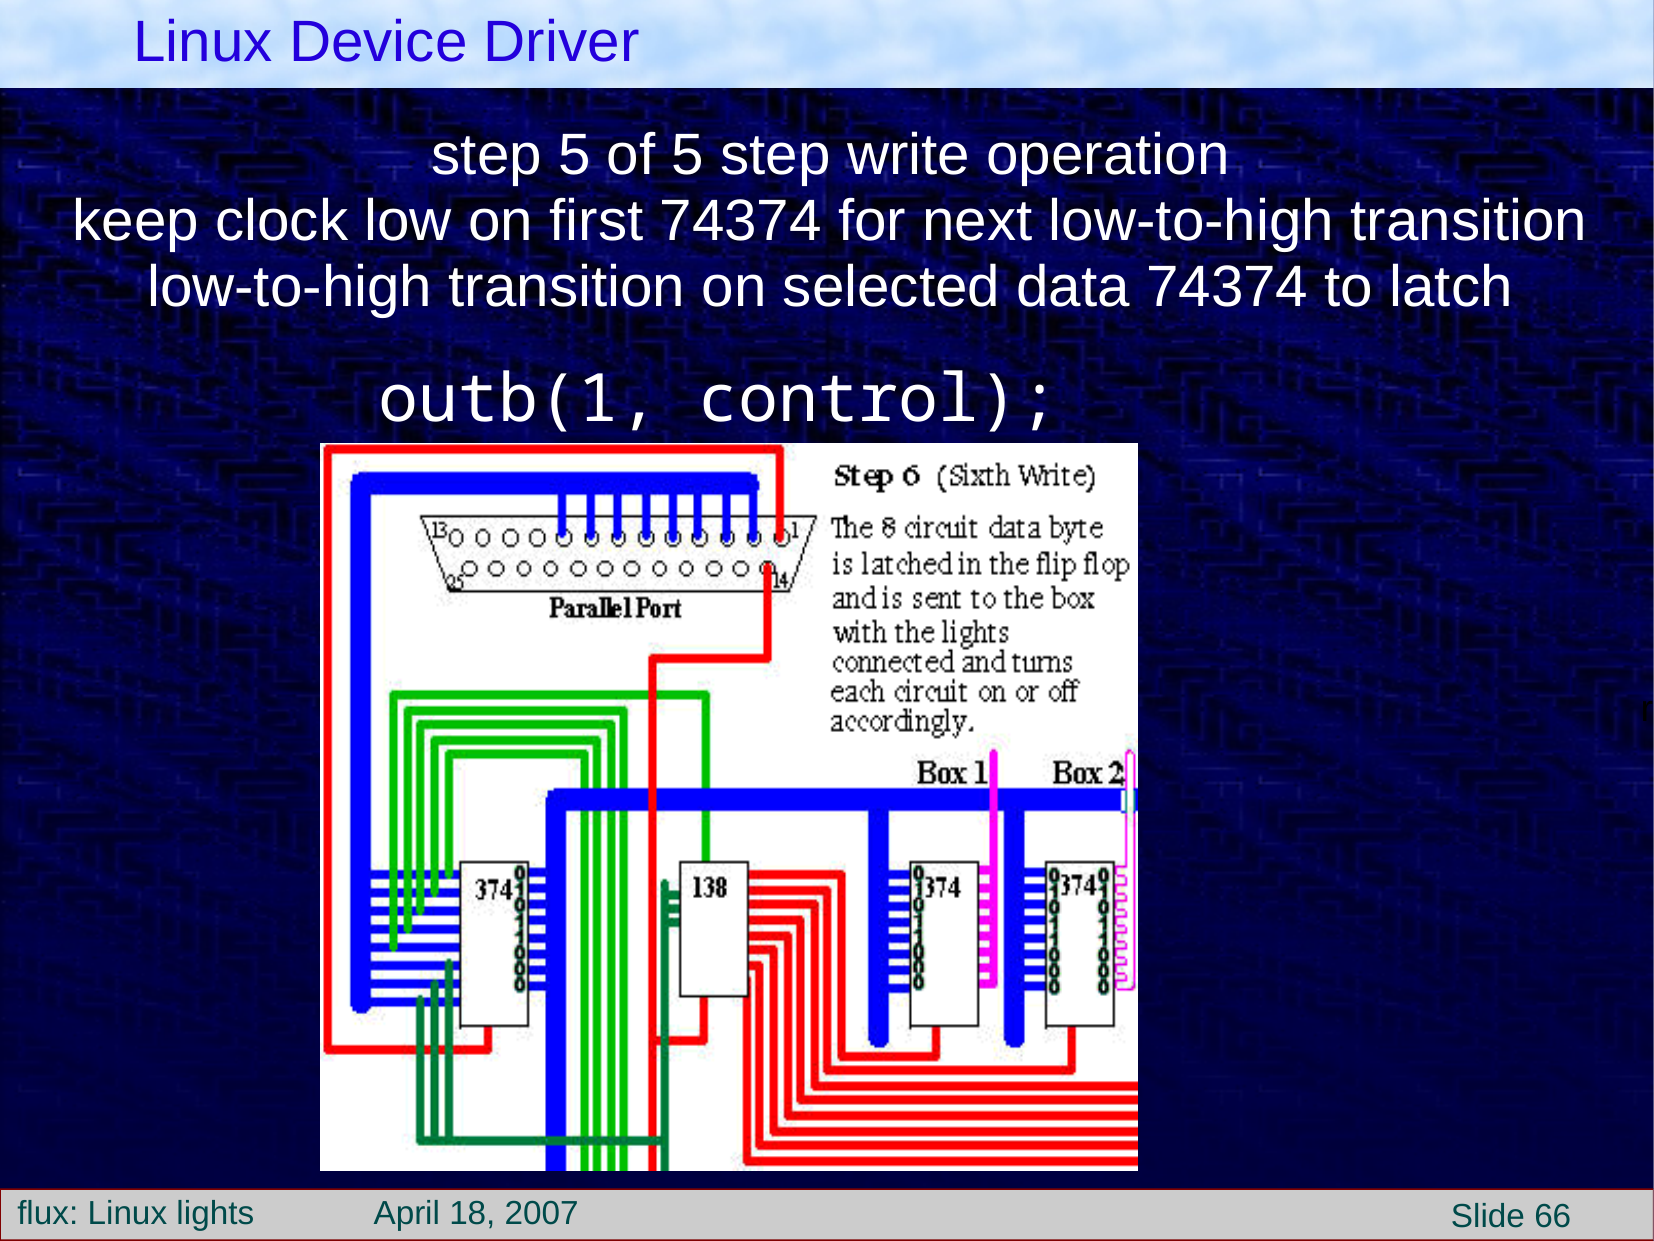

Linux Device Driver
# step 5 of 5 step write operation keep clock low on first 74374 for next low-to-high transition low-to-high transition on selected data 74374 to latch
outb(1, control);
re
flux: Linux lights	April 18, 2007
Slide